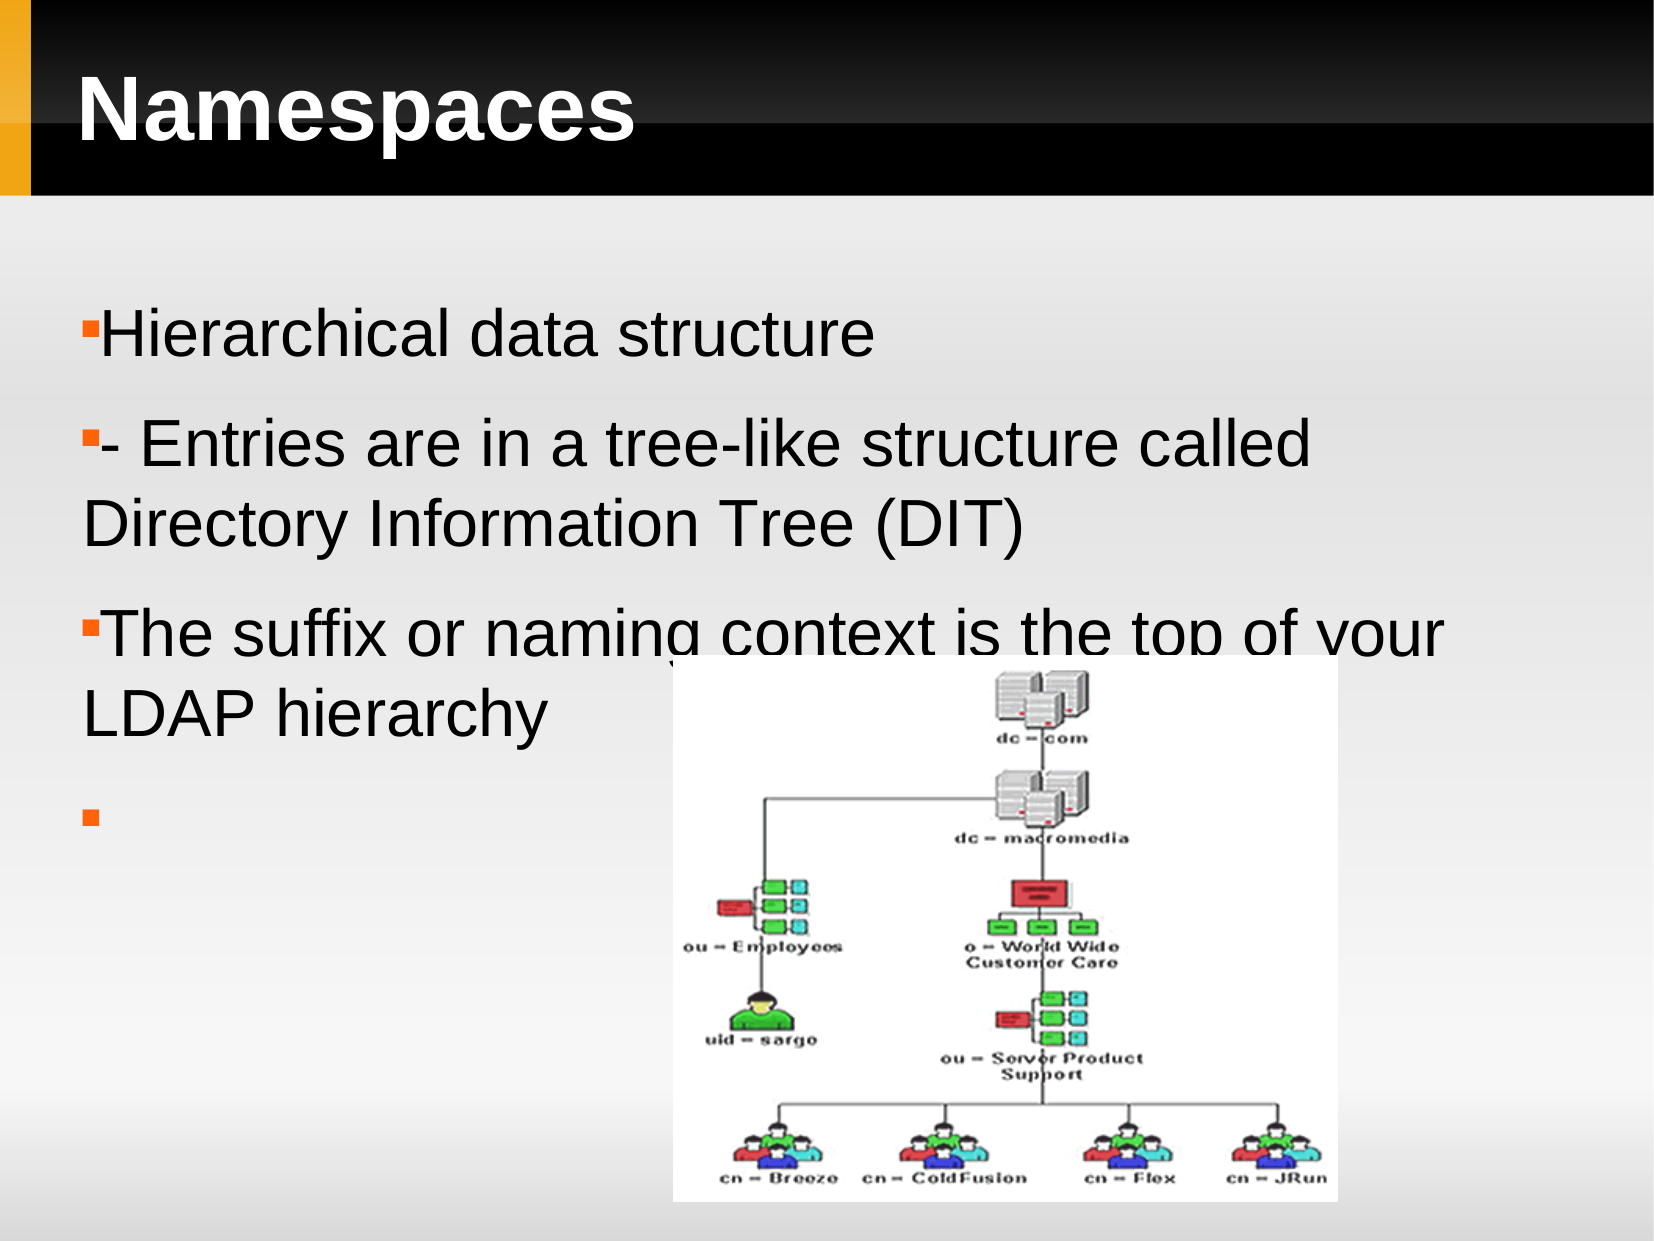

# Namespaces
Hierarchical data structure
- Entries are in a tree-like structure called Directory Information Tree (DIT)
The suffix or naming context is the top of your LDAP hierarchy